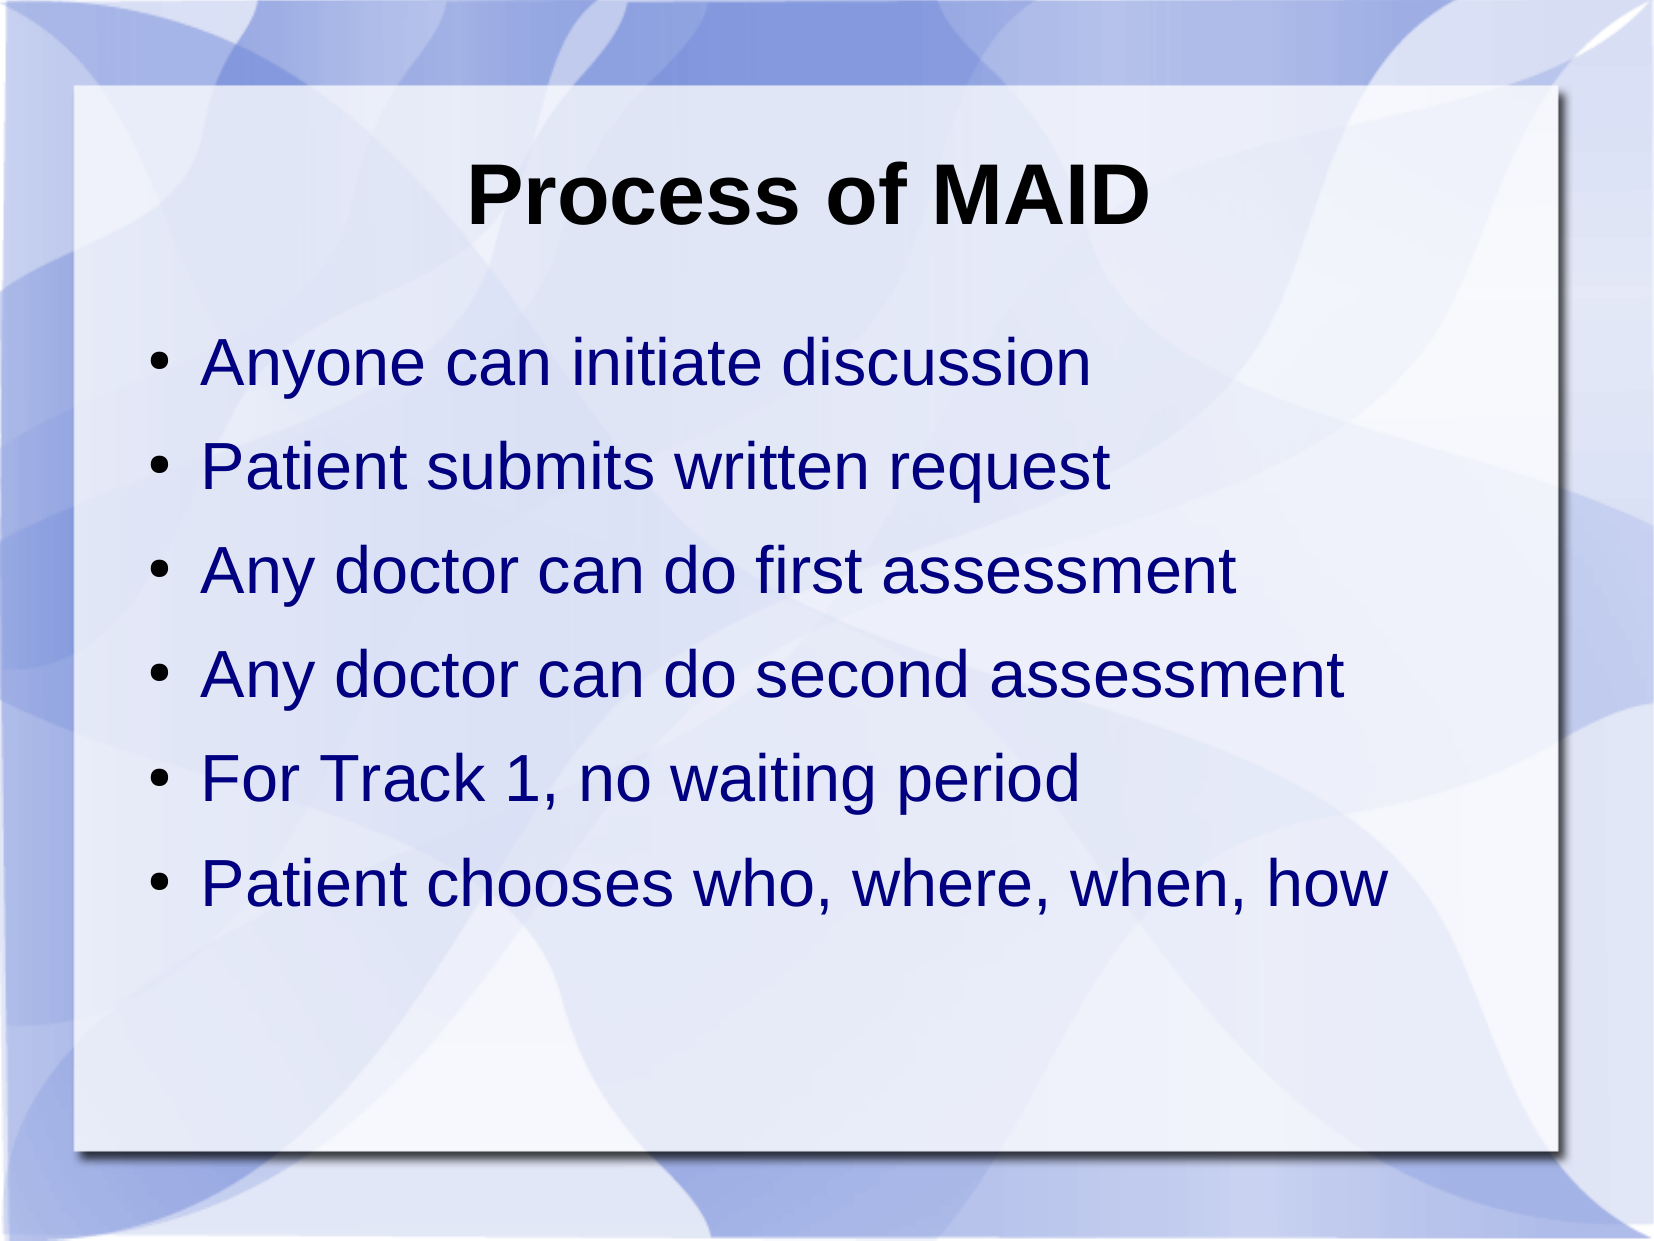

# Process of MAID
Anyone can initiate discussion
Patient submits written request
Any doctor can do first assessment
Any doctor can do second assessment
For Track 1, no waiting period
Patient chooses who, where, when, how